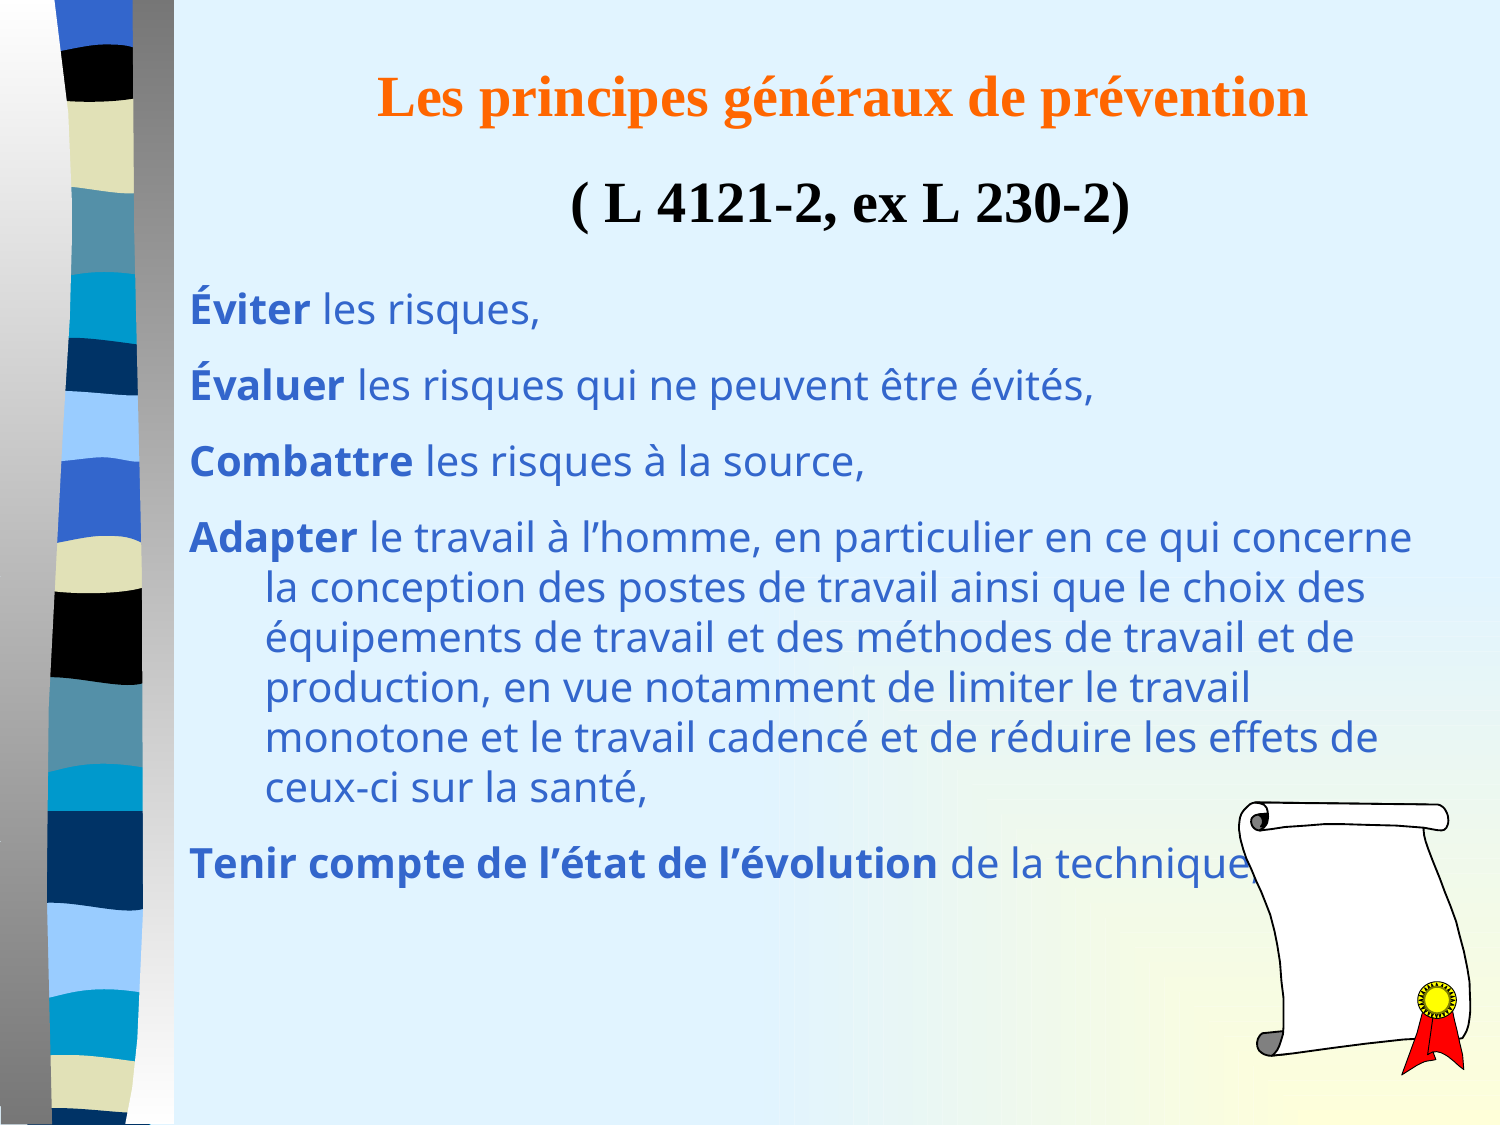

Les principes généraux de prévention
 ( L 4121-2, ex L 230-2)
Éviter les risques,
Évaluer les risques qui ne peuvent être évités,
Combattre les risques à la source,
Adapter le travail à l’homme, en particulier en ce qui concerne la conception des postes de travail ainsi que le choix des équipements de travail et des méthodes de travail et de production, en vue notamment de limiter le travail monotone et le travail cadencé et de réduire les effets de ceux-ci sur la santé,
Tenir compte de l’état de l’évolution de la technique,